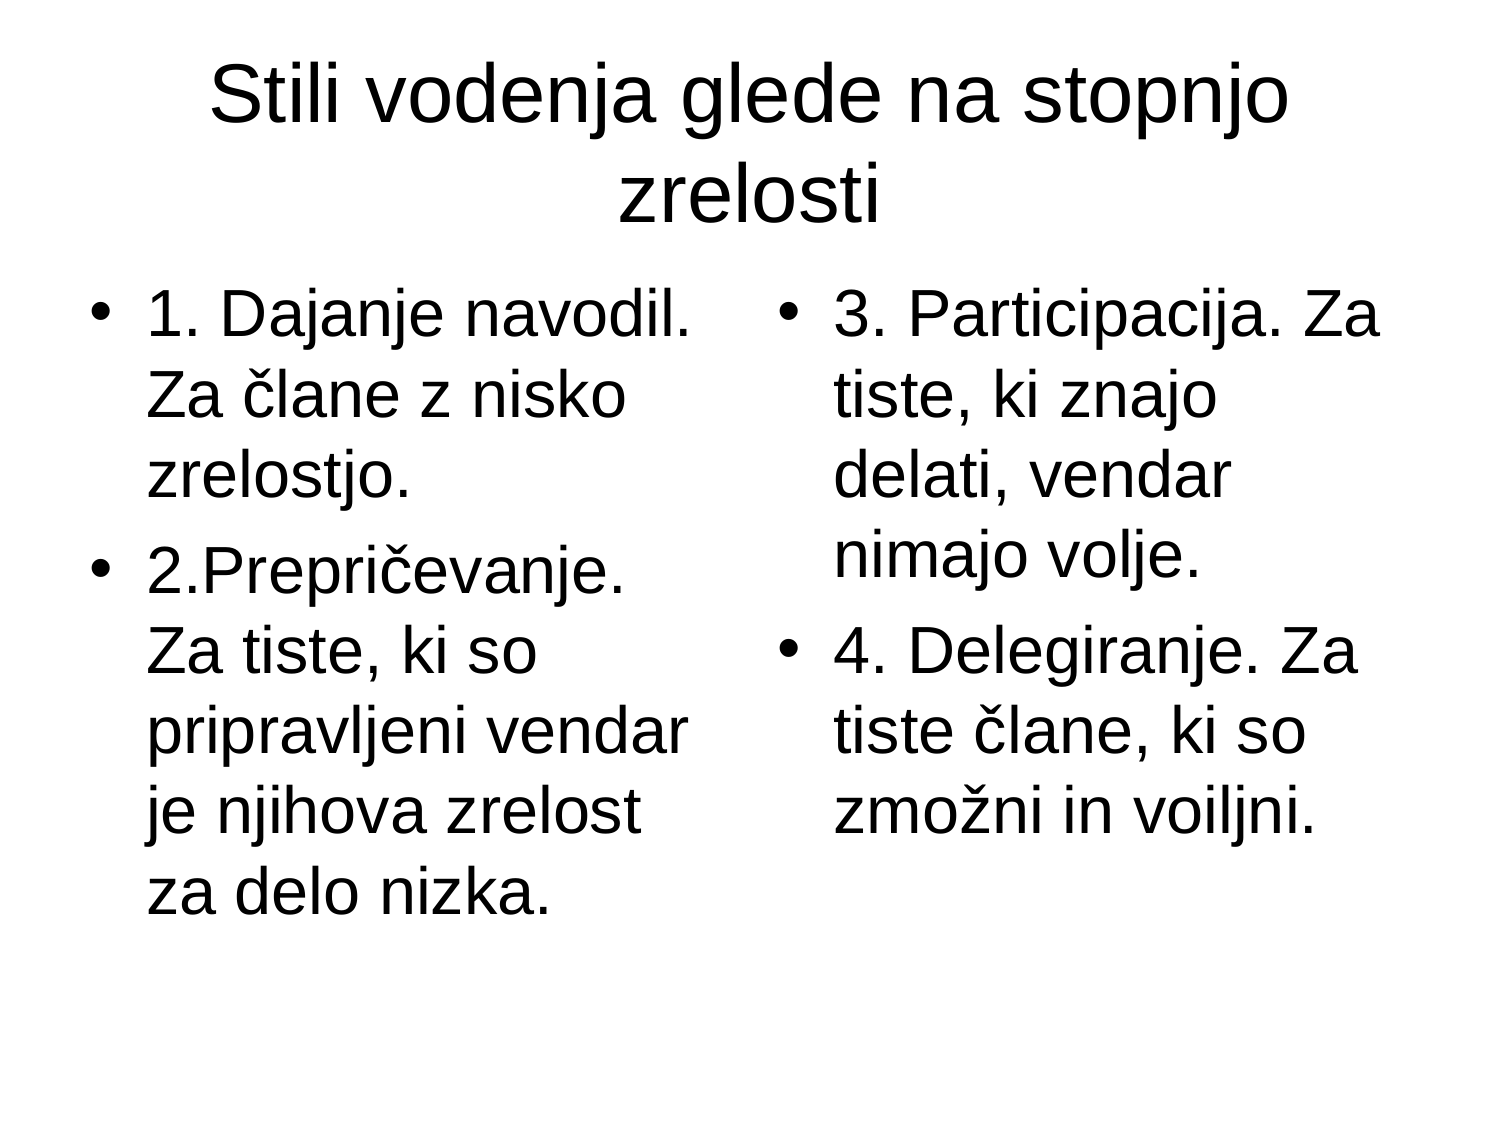

# Stili vodenja glede na stopnjo zrelosti
1. Dajanje navodil. Za člane z nisko zrelostjo.
2.Prepričevanje. Za tiste, ki so pripravljeni vendar je njihova zrelost za delo nizka.
3. Participacija. Za tiste, ki znajo delati, vendar nimajo volje.
4. Delegiranje. Za tiste člane, ki so zmožni in voiljni.